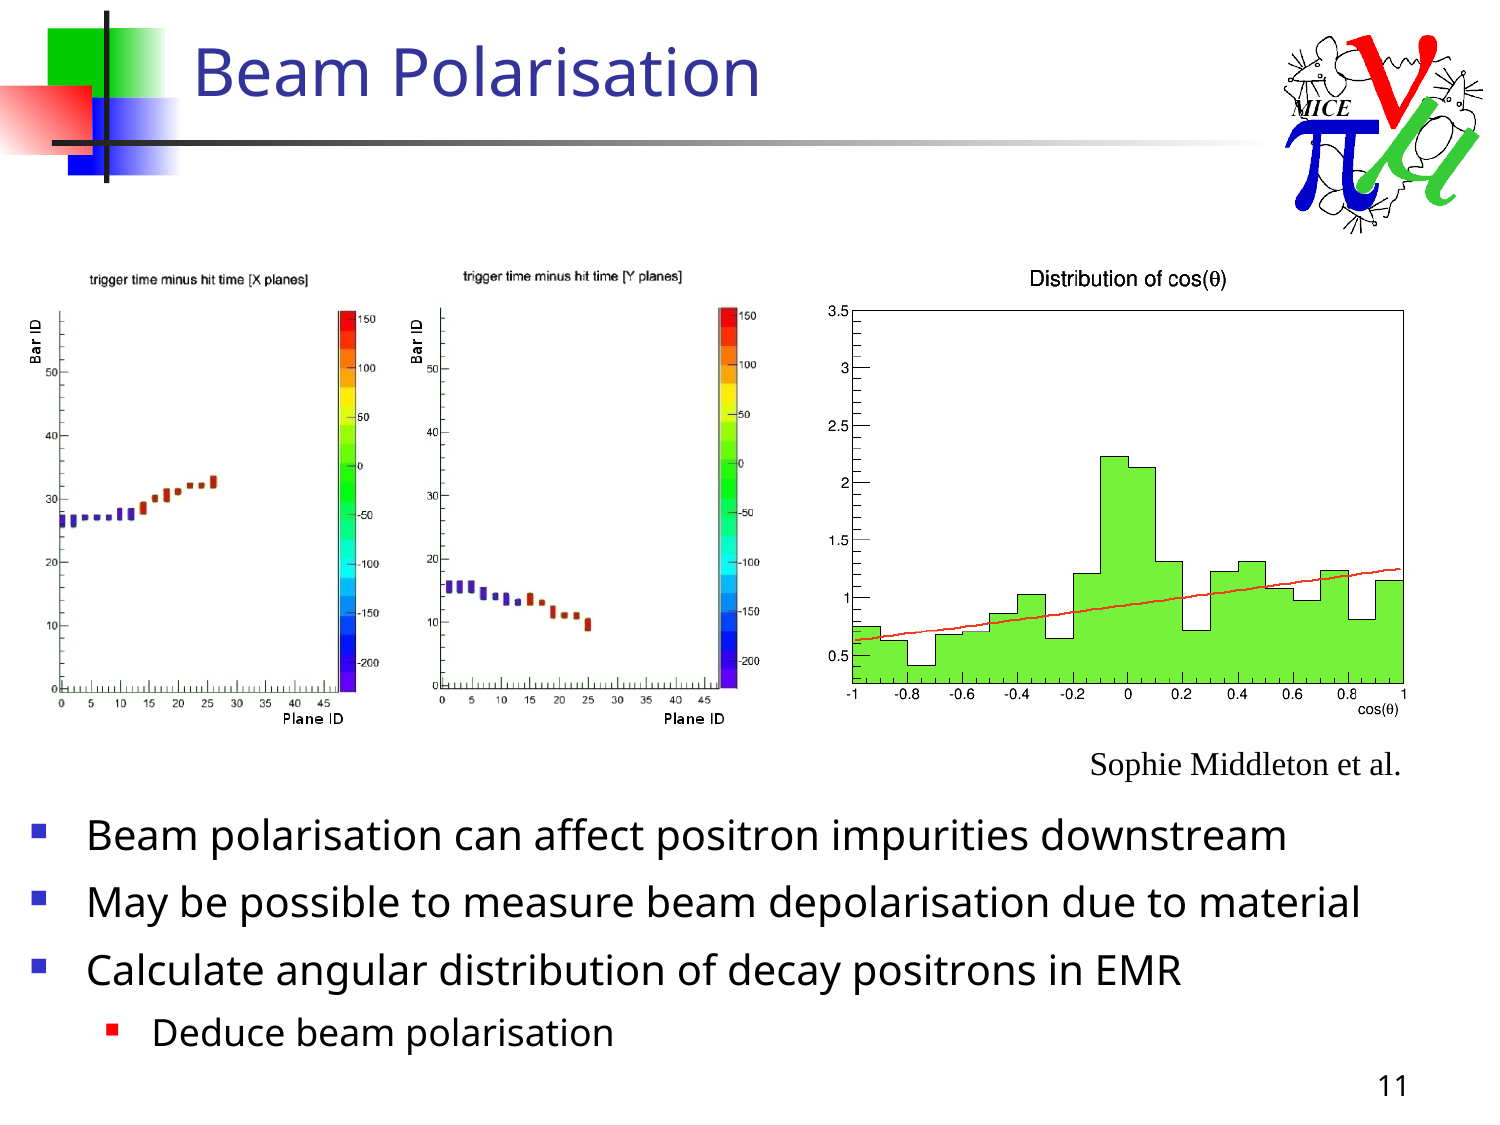

# Beam Polarisation
Sophie Middleton et al.
Beam polarisation can affect positron impurities downstream
May be possible to measure beam depolarisation due to material
Calculate angular distribution of decay positrons in EMR
Deduce beam polarisation
11